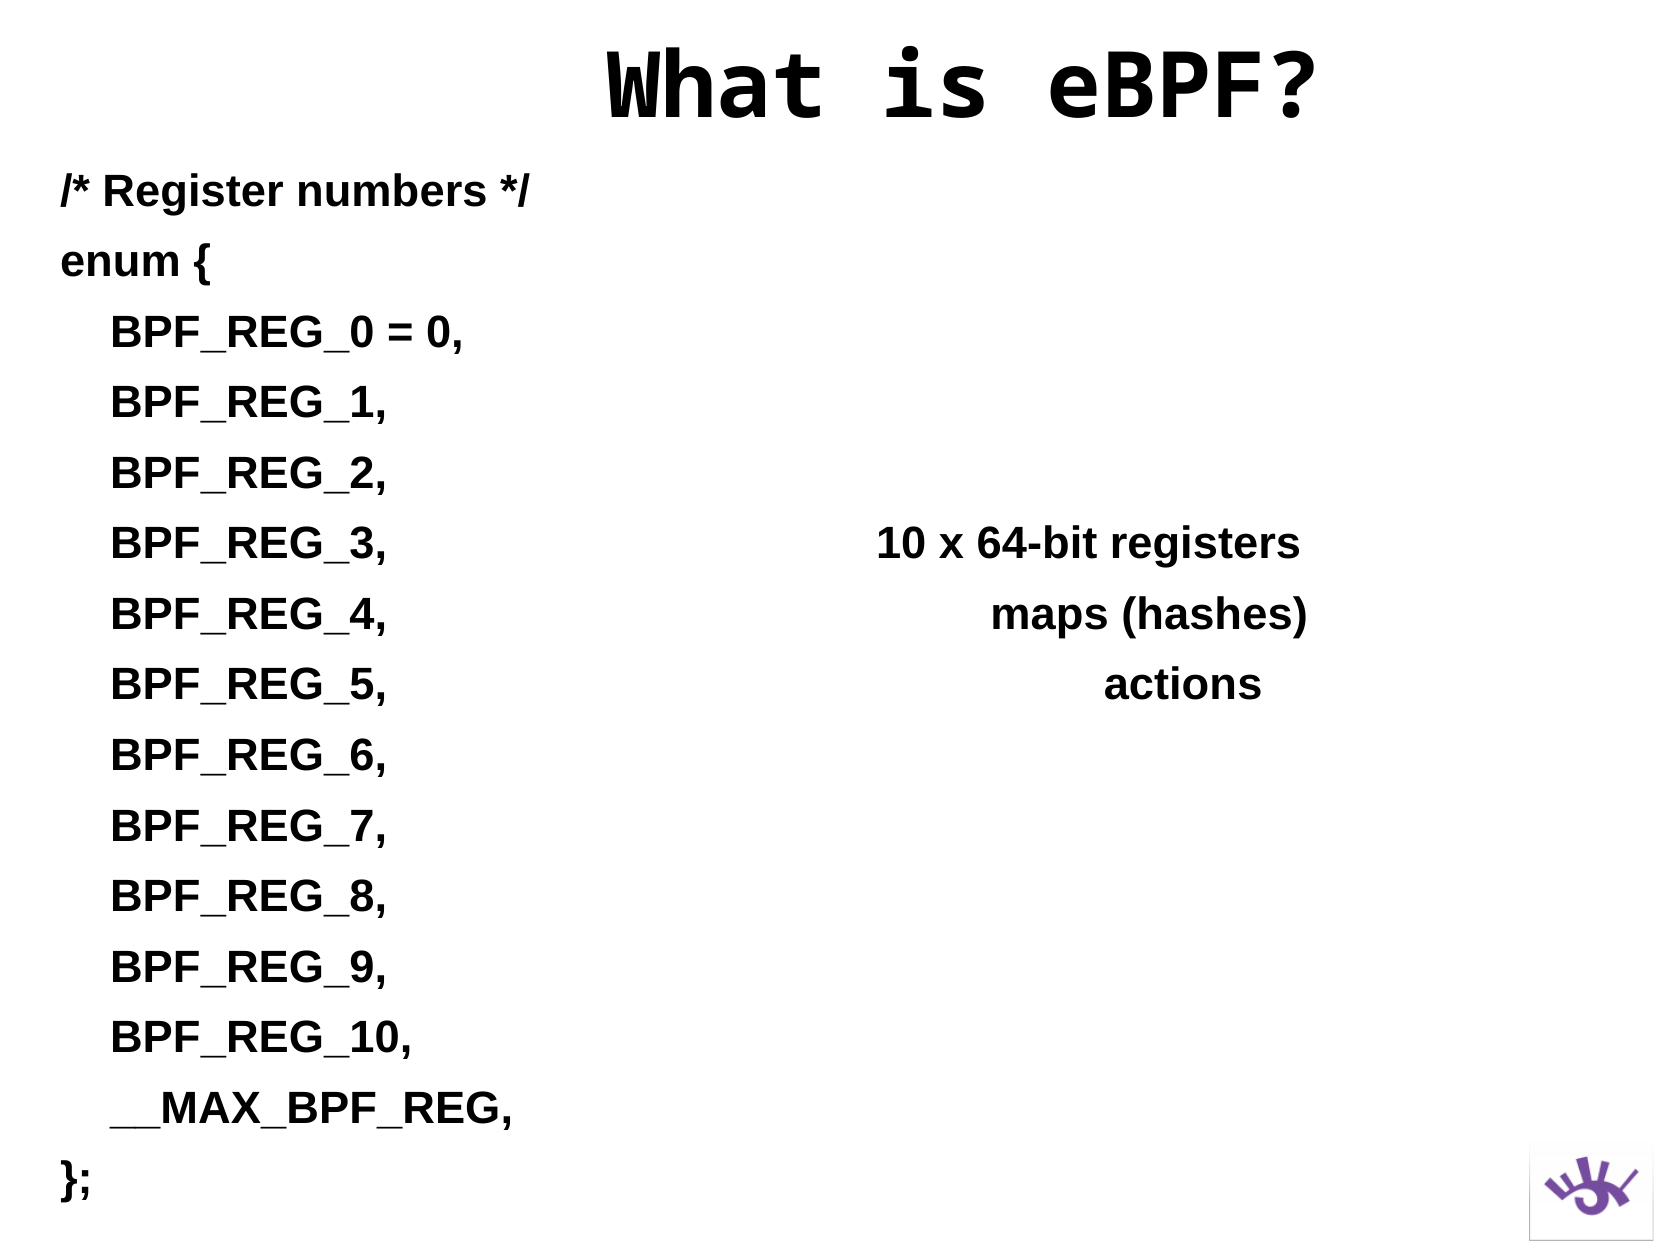

# What is eBPF?
/* Register numbers */
enum {
 BPF_REG_0 = 0,
 BPF_REG_1,
 BPF_REG_2,
 BPF_REG_3, 		10 x 64-bit registers
 BPF_REG_4,	 	 maps (hashes)
 BPF_REG_5,		 actions
 BPF_REG_6,
 BPF_REG_7,
 BPF_REG_8,
 BPF_REG_9,
 BPF_REG_10,
 __MAX_BPF_REG,
};